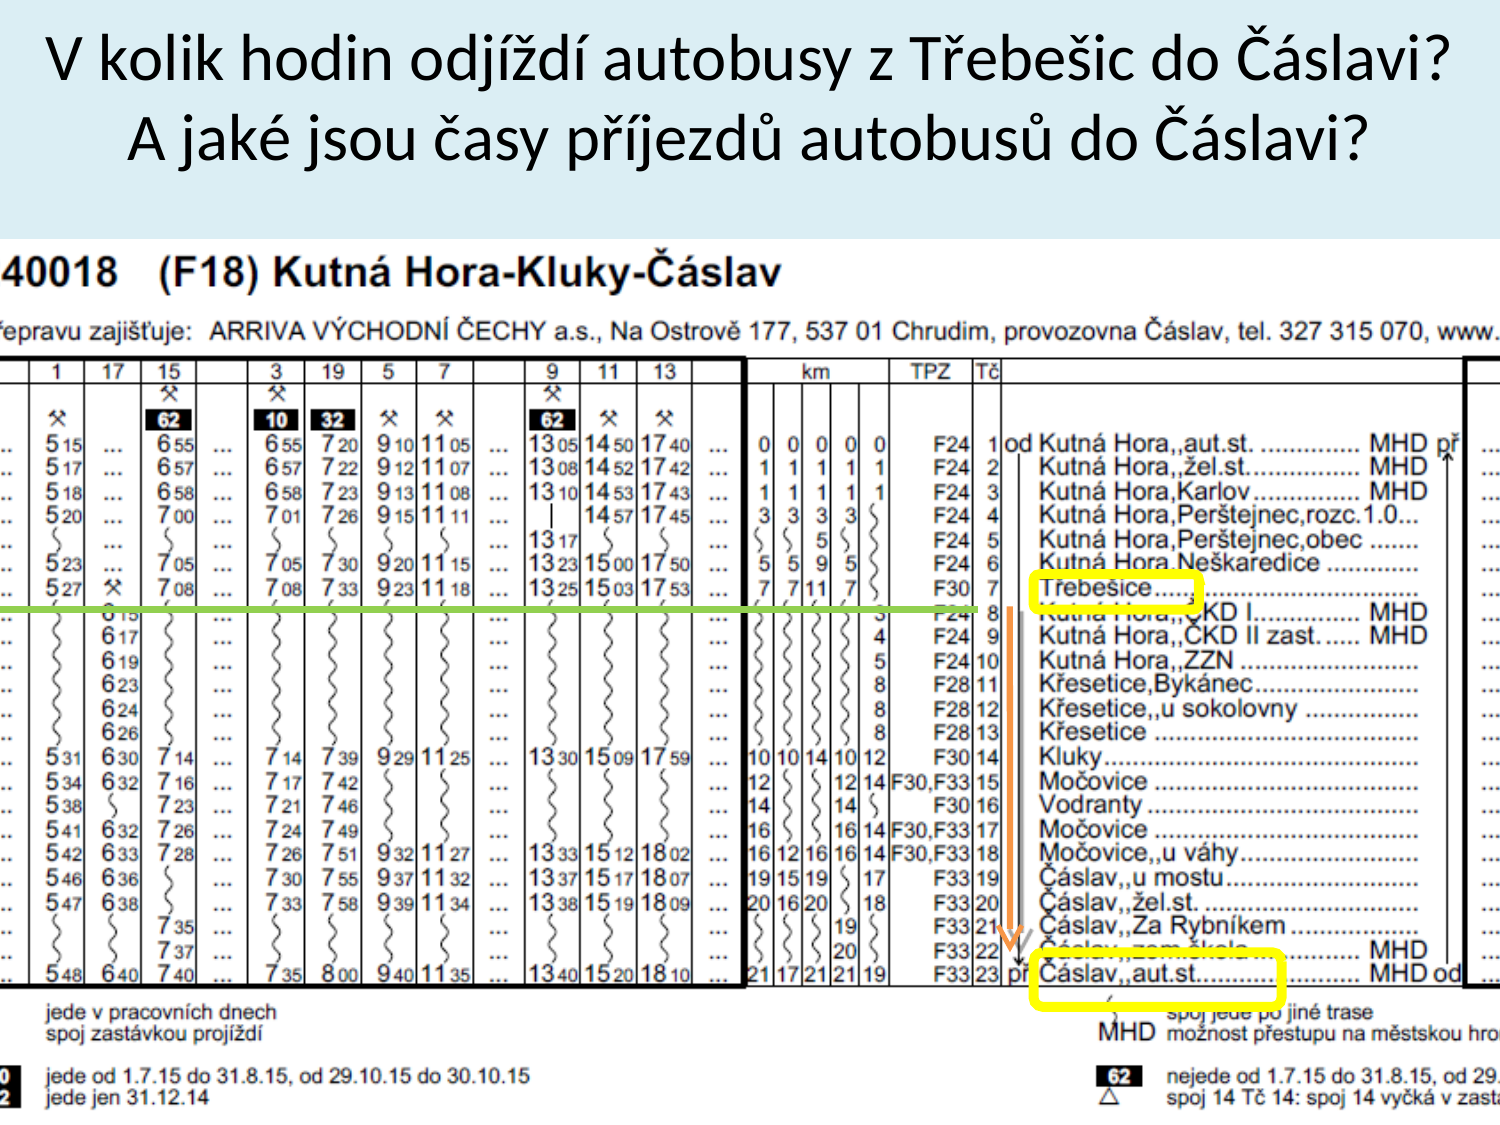

# V kolik hodin odjíždí autobusy z Třebešic do Čáslavi? A jaké jsou časy příjezdů autobusů do Čáslavi?